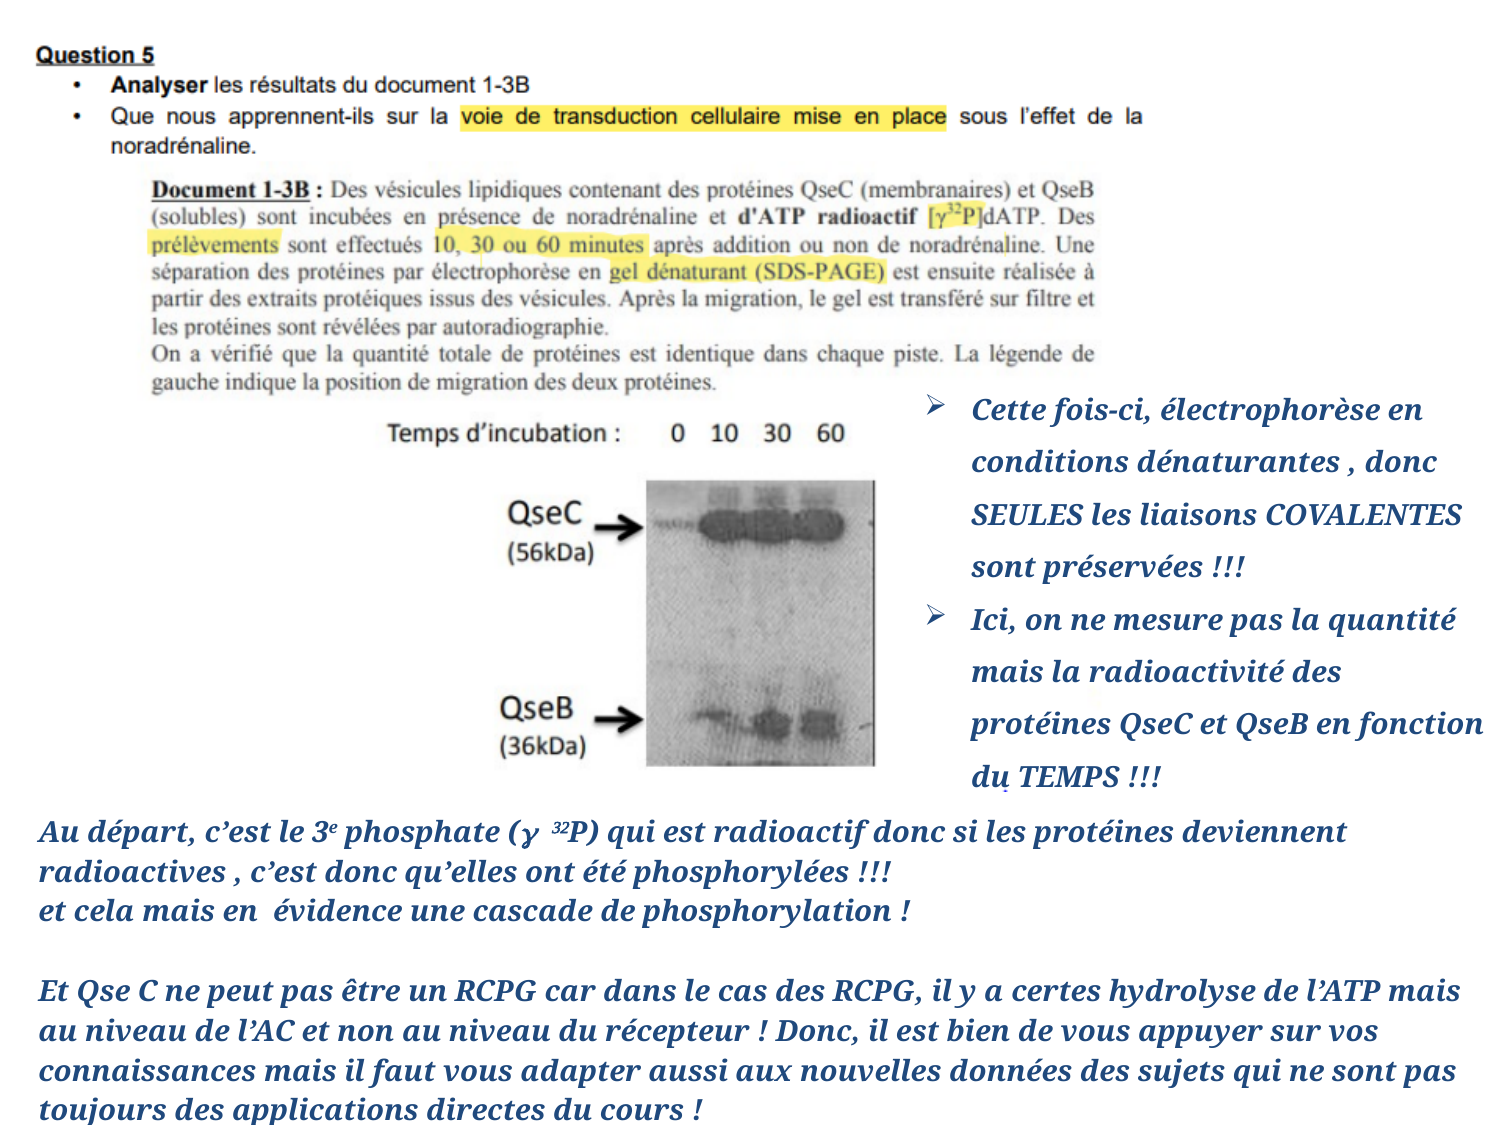

Cette fois-ci, électrophorèse en conditions dénaturantes , donc SEULES les liaisons COVALENTES sont préservées !!!
Ici, on ne mesure pas la quantité mais la radioactivité des protéines QseC et QseB en fonction du TEMPS !!!
Au départ, c’est le 3e phosphate (g 32P) qui est radioactif donc si les protéines deviennent radioactives , c’est donc qu’elles ont été phosphorylées !!!
et cela mais en évidence une cascade de phosphorylation !
Et Qse C ne peut pas être un RCPG car dans le cas des RCPG, il y a certes hydrolyse de l’ATP mais au niveau de l’AC et non au niveau du récepteur ! Donc, il est bien de vous appuyer sur vos connaissances mais il faut vous adapter aussi aux nouvelles données des sujets qui ne sont pas toujours des applications directes du cours !